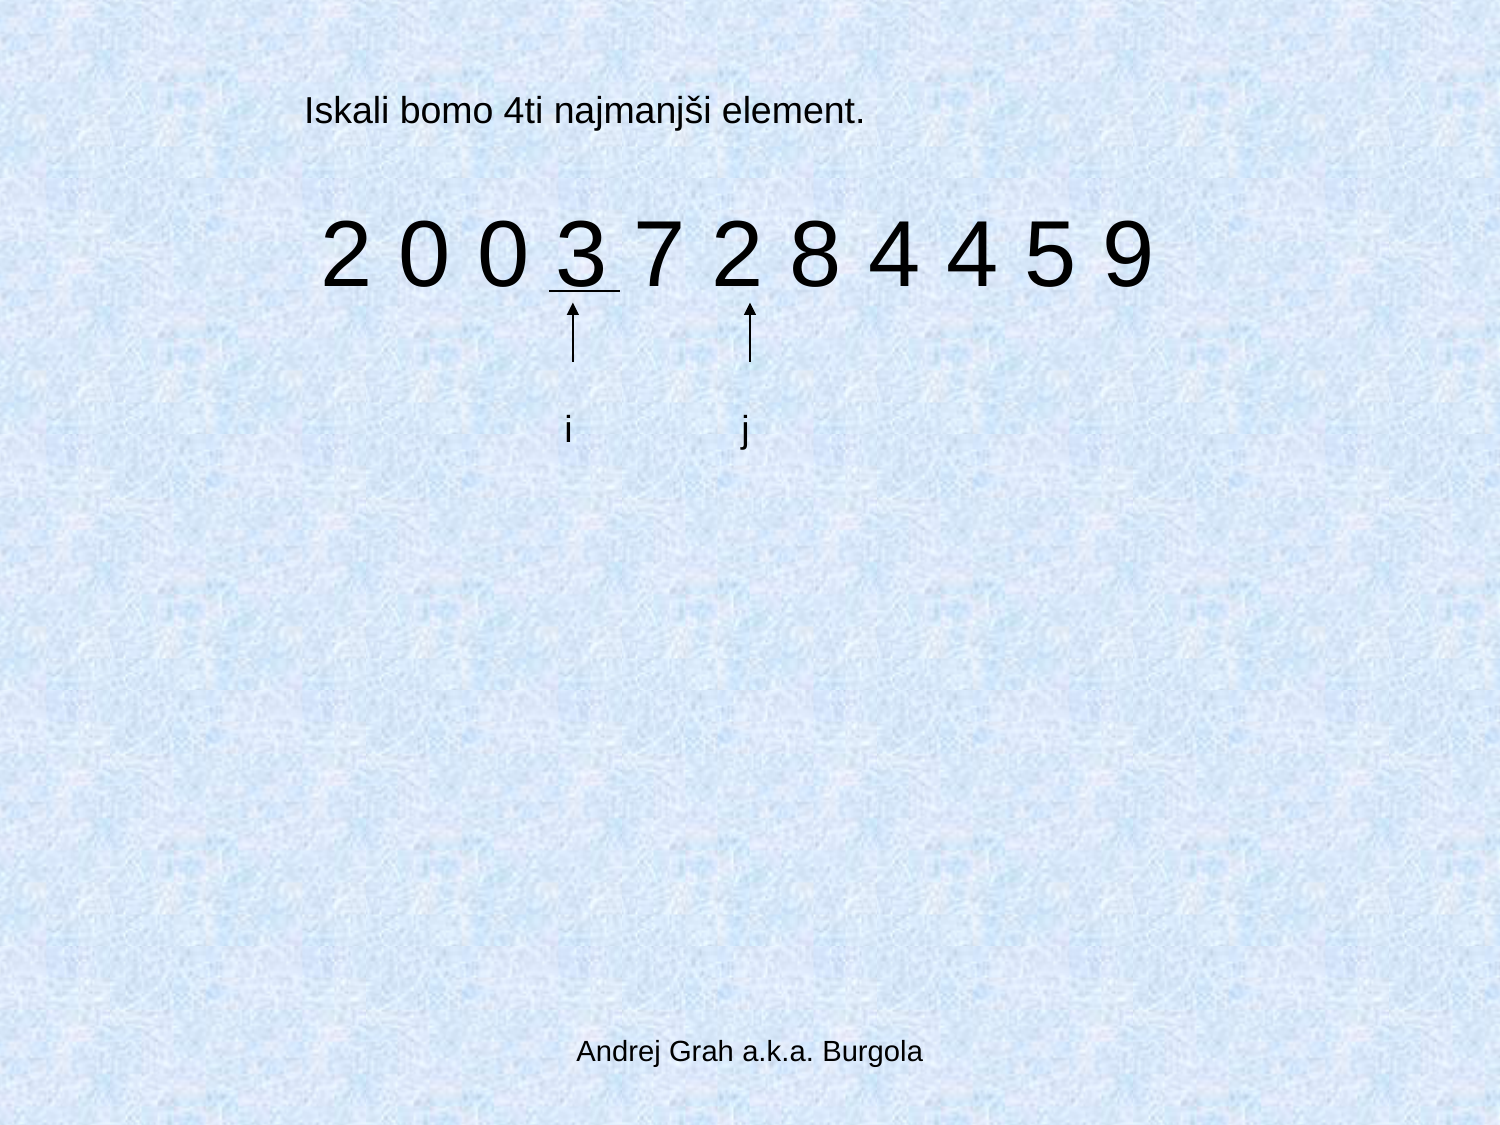

Iskali bomo 4ti najmanjši element.
2 0 0 3 7 2 8 4 4 5 9
i
j
Andrej Grah a.k.a. Burgola